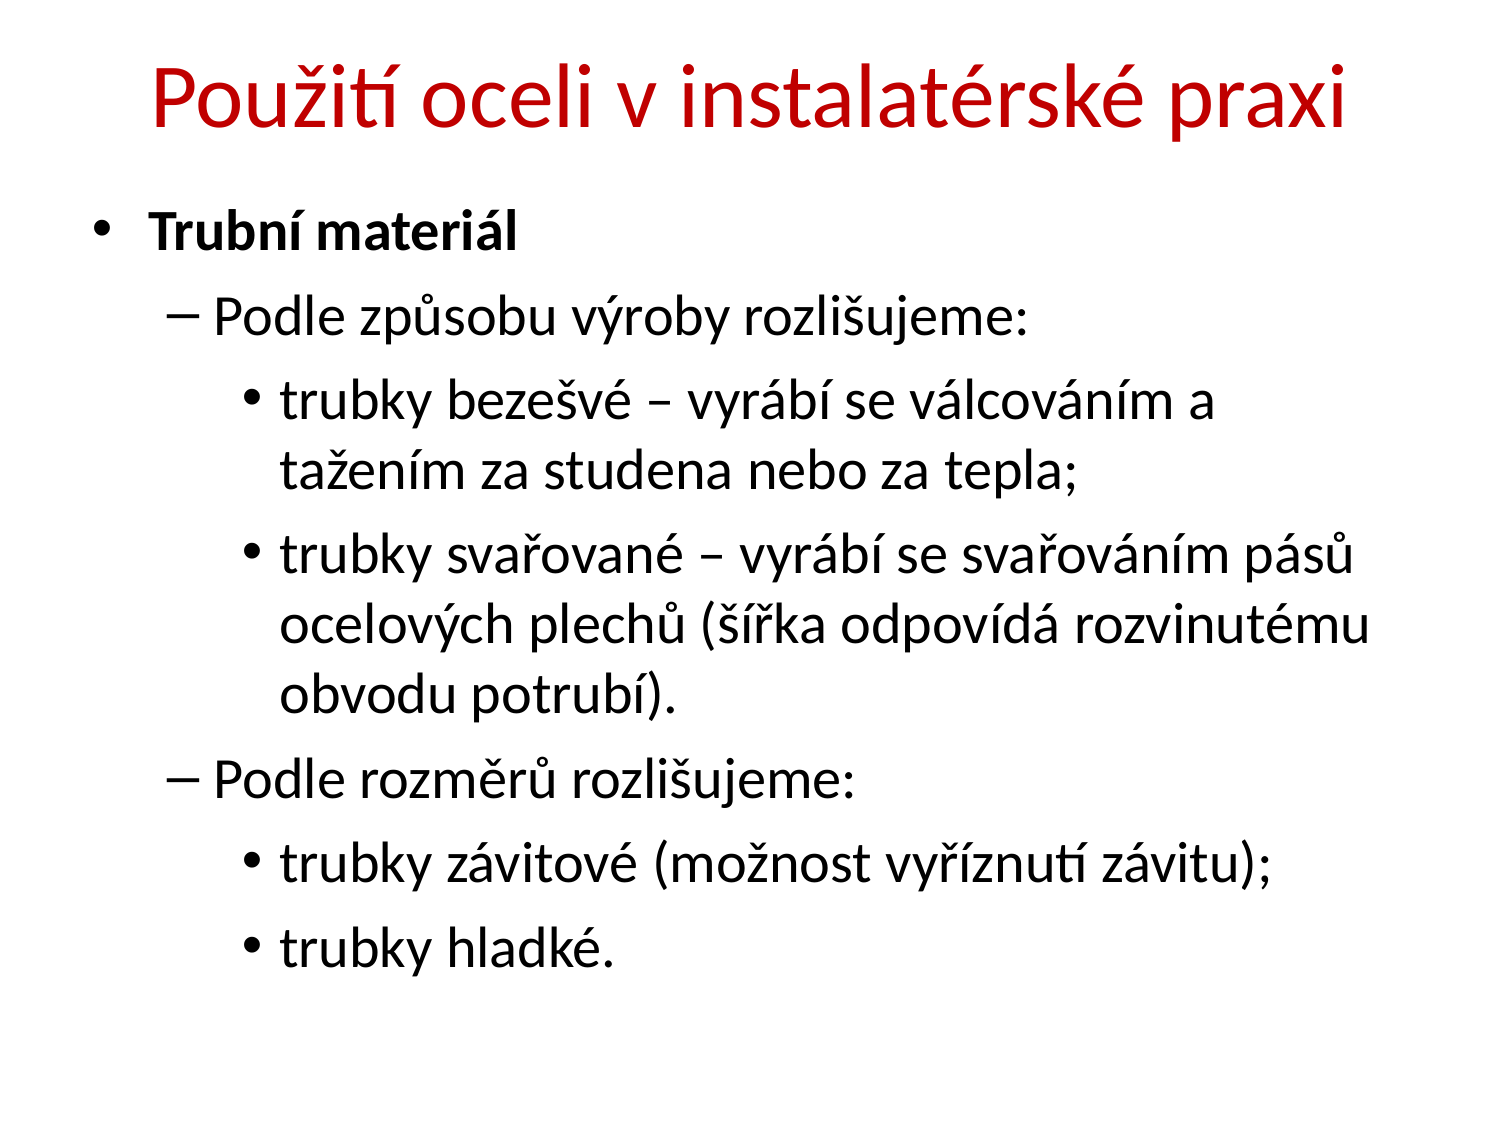

# Použití oceli v instalatérské praxi
Trubní materiál
Podle způsobu výroby rozlišujeme:
trubky bezešvé – vyrábí se válcováním a tažením za studena nebo za tepla;
trubky svařované – vyrábí se svařováním pásů ocelových plechů (šířka odpovídá rozvinutému obvodu potrubí).
Podle rozměrů rozlišujeme:
trubky závitové (možnost vyříznutí závitu);
trubky hladké.